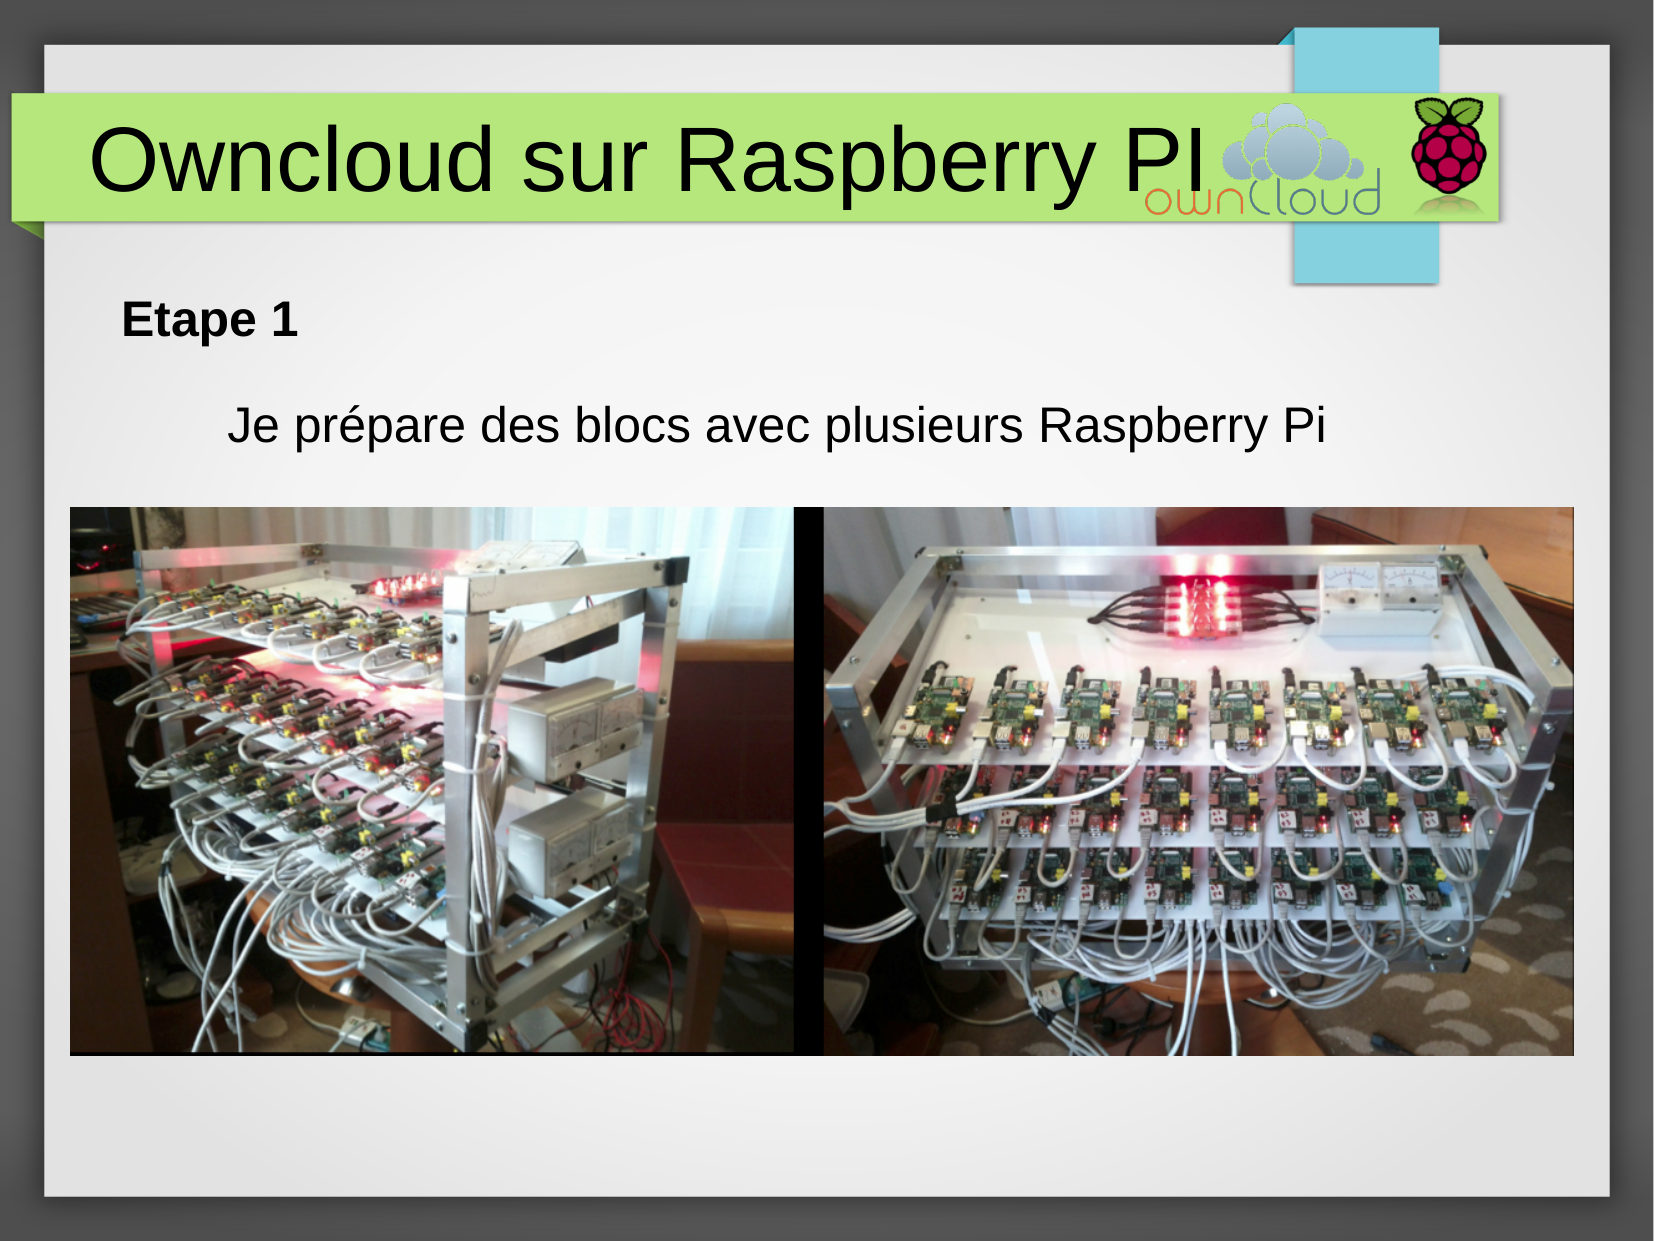

# Owncloud sur Raspberry PI
Etape 1
Je prépare des blocs avec plusieurs Raspberry Pi